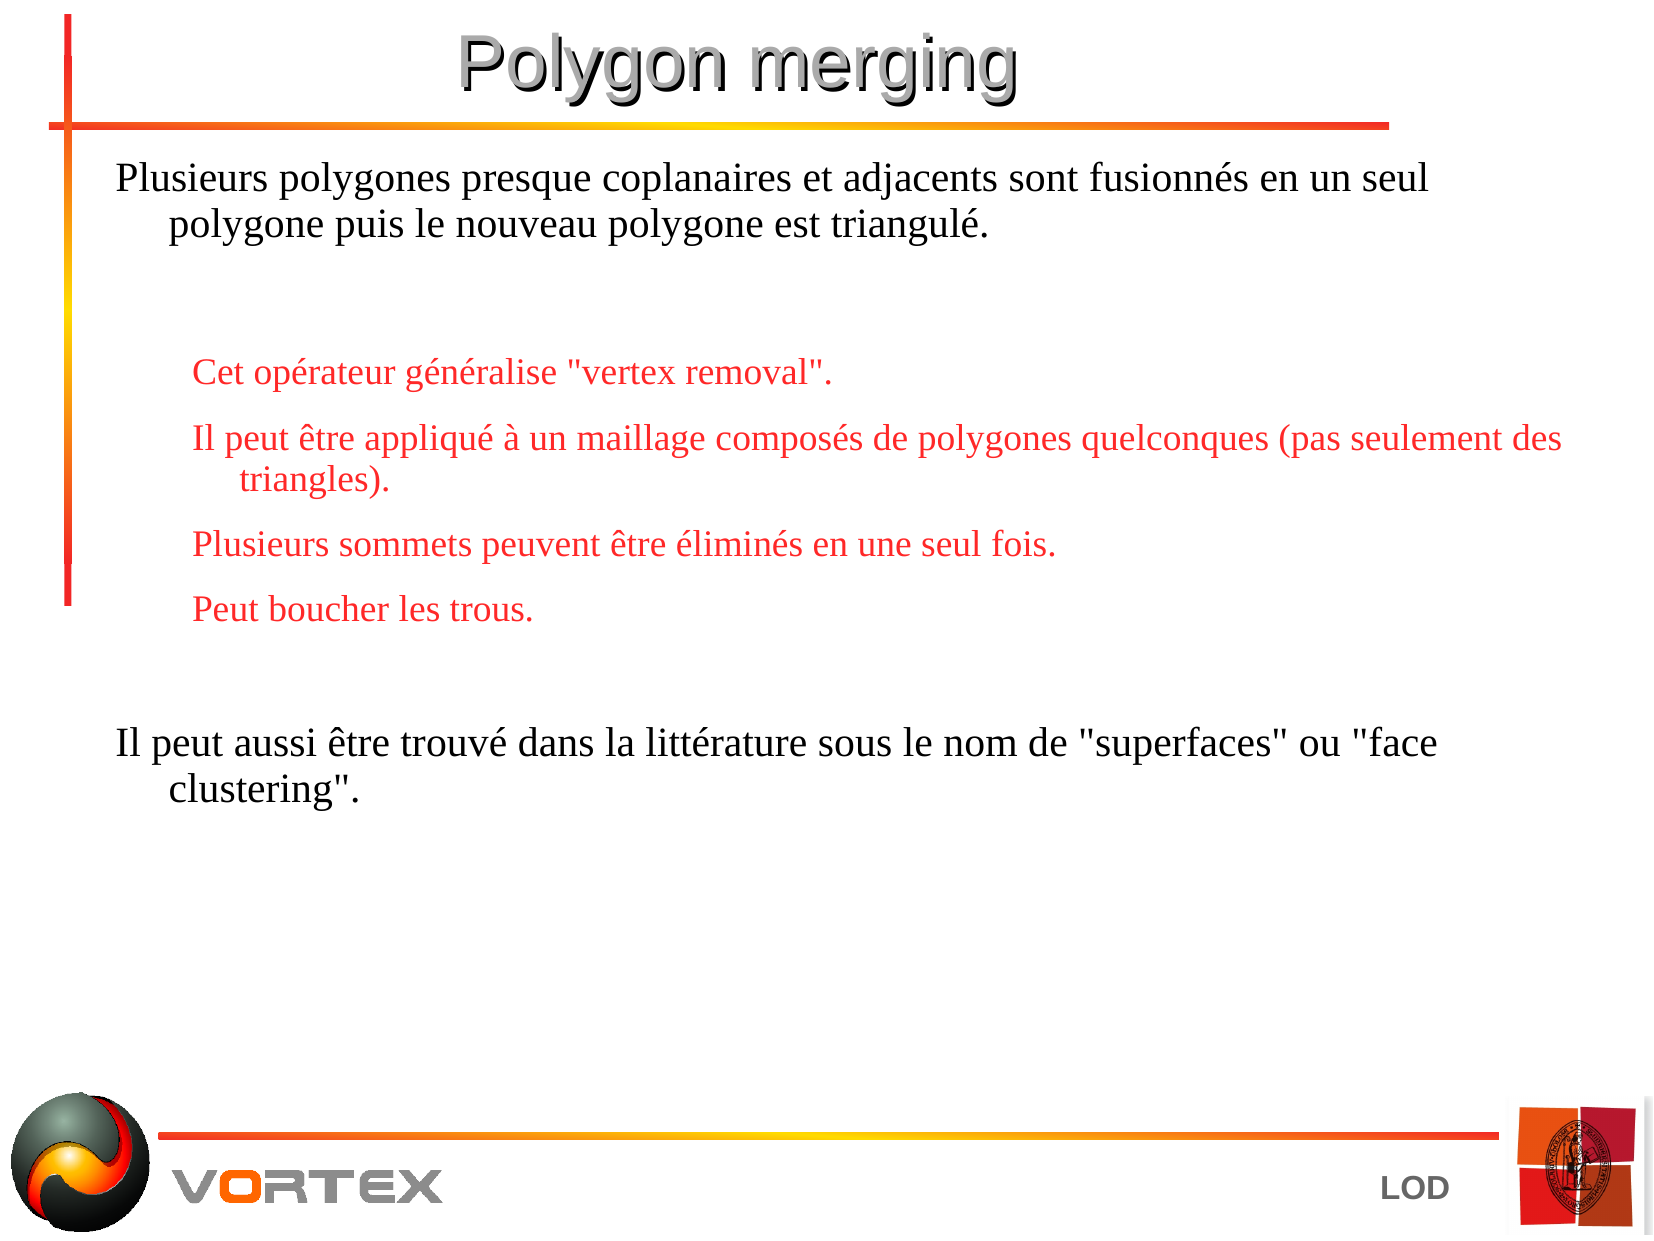

# Polygon merging
Plusieurs polygones presque coplanaires et adjacents sont fusionnés en un seul polygone puis le nouveau polygone est triangulé.
Cet opérateur généralise "vertex removal".
Il peut être appliqué à un maillage composés de polygones quelconques (pas seulement des triangles).
Plusieurs sommets peuvent être éliminés en une seul fois.
Peut boucher les trous.
Il peut aussi être trouvé dans la littérature sous le nom de "superfaces" ou "face clustering".